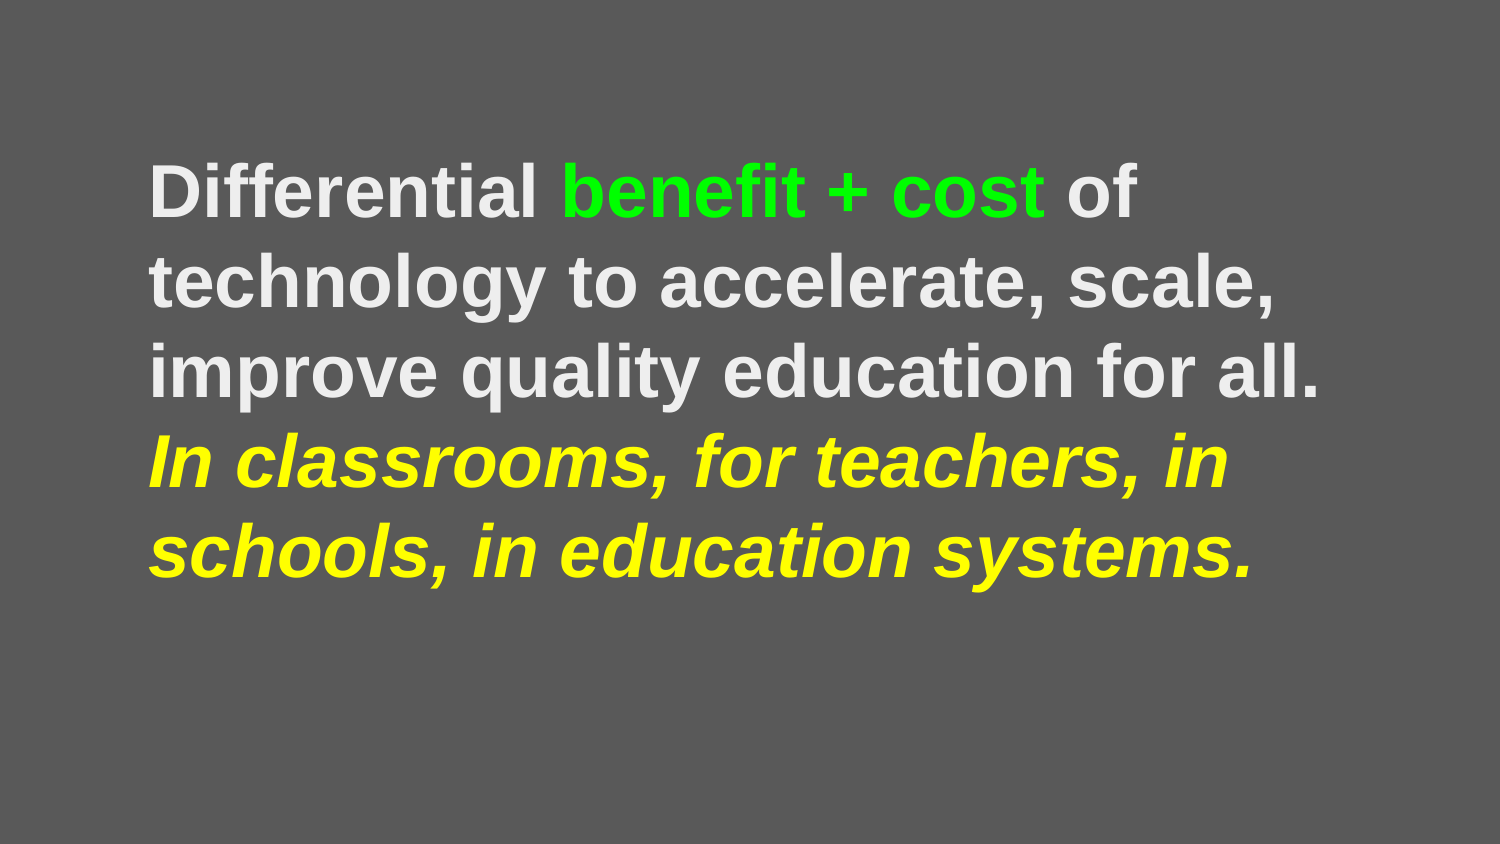

# Differential benefit + cost of technology to accelerate, scale, improve quality education for all. In classrooms, for teachers, in schools, in education systems.